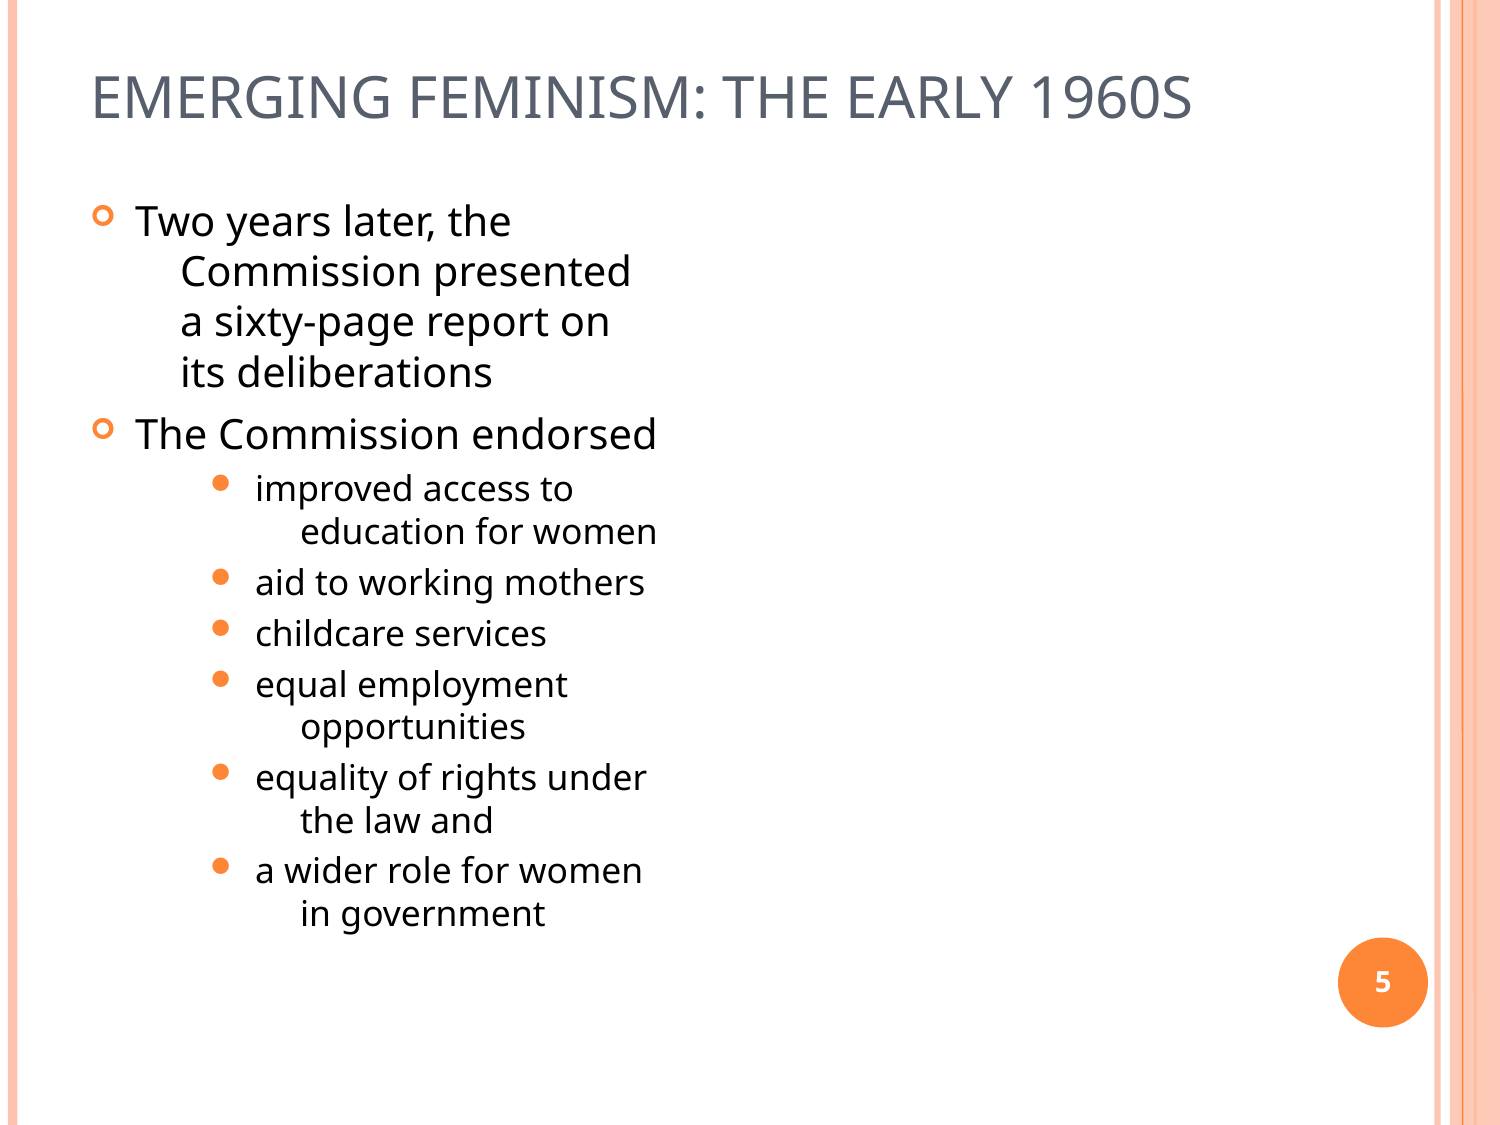

# Emerging Feminism: The Early 1960s
Two years later, the Commission presented a sixty-page report on its deliberations
The Commission endorsed
improved access to education for women
aid to working mothers
childcare services
equal employment opportunities
equality of rights under the law and
a wider role for women in government